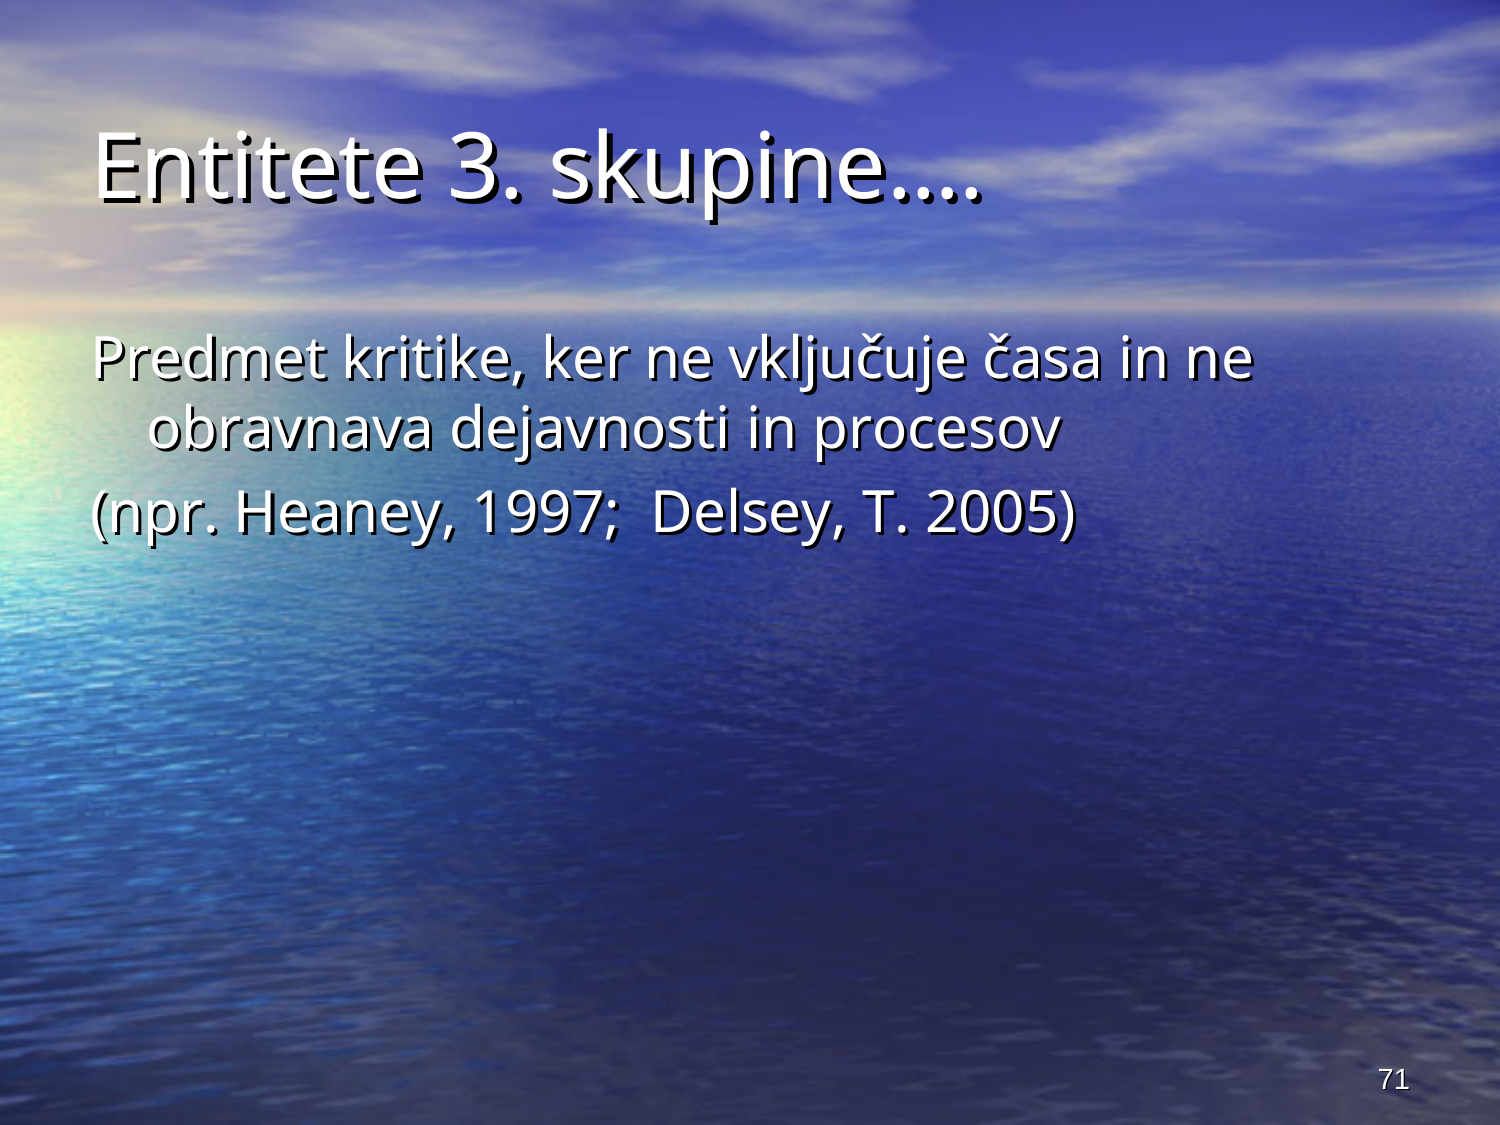

# Entitete 3. skupine….
Predmet kritike, ker ne vključuje časa in ne obravnava dejavnosti in procesov
(npr. Heaney, 1997; Delsey, T. 2005)